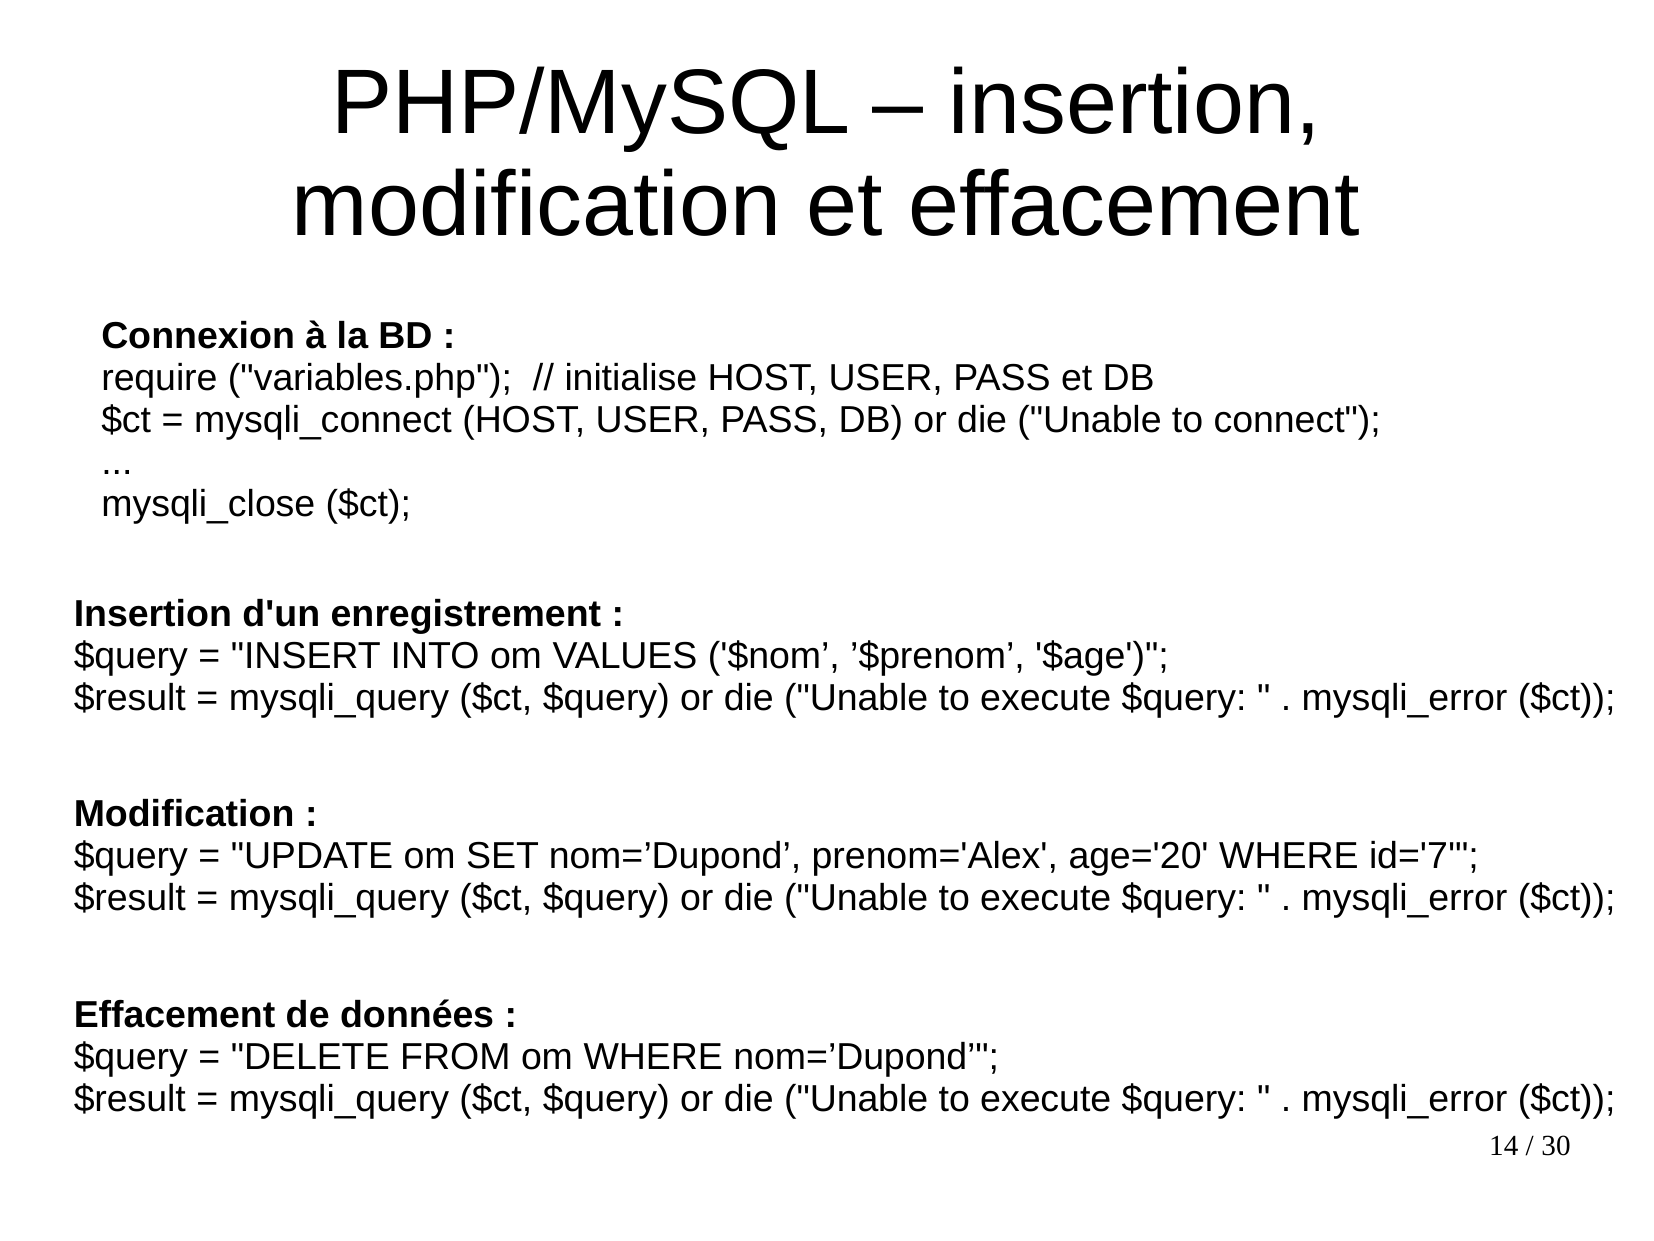

# PHP/MySQL – insertion, modification et effacement
Connexion à la BD :
require ("variables.php"); // initialise HOST, USER, PASS et DB
$ct = mysqli_connect (HOST, USER, PASS, DB) or die ("Unable to connect");
...
mysqli_close ($ct);
Insertion d'un enregistrement :
$query = "INSERT INTO om VALUES ('$nom’, ’$prenom’, '$age')";
$result = mysqli_query ($ct, $query) or die ("Unable to execute $query: " . mysqli_error ($ct));
Modification :
$query = "UPDATE om SET nom=’Dupond’, prenom='Alex', age='20' WHERE id='7'";
$result = mysqli_query ($ct, $query) or die ("Unable to execute $query: " . mysqli_error ($ct));
Effacement de données :
$query = "DELETE FROM om WHERE nom=’Dupond’";
$result = mysqli_query ($ct, $query) or die ("Unable to execute $query: " . mysqli_error ($ct));
14